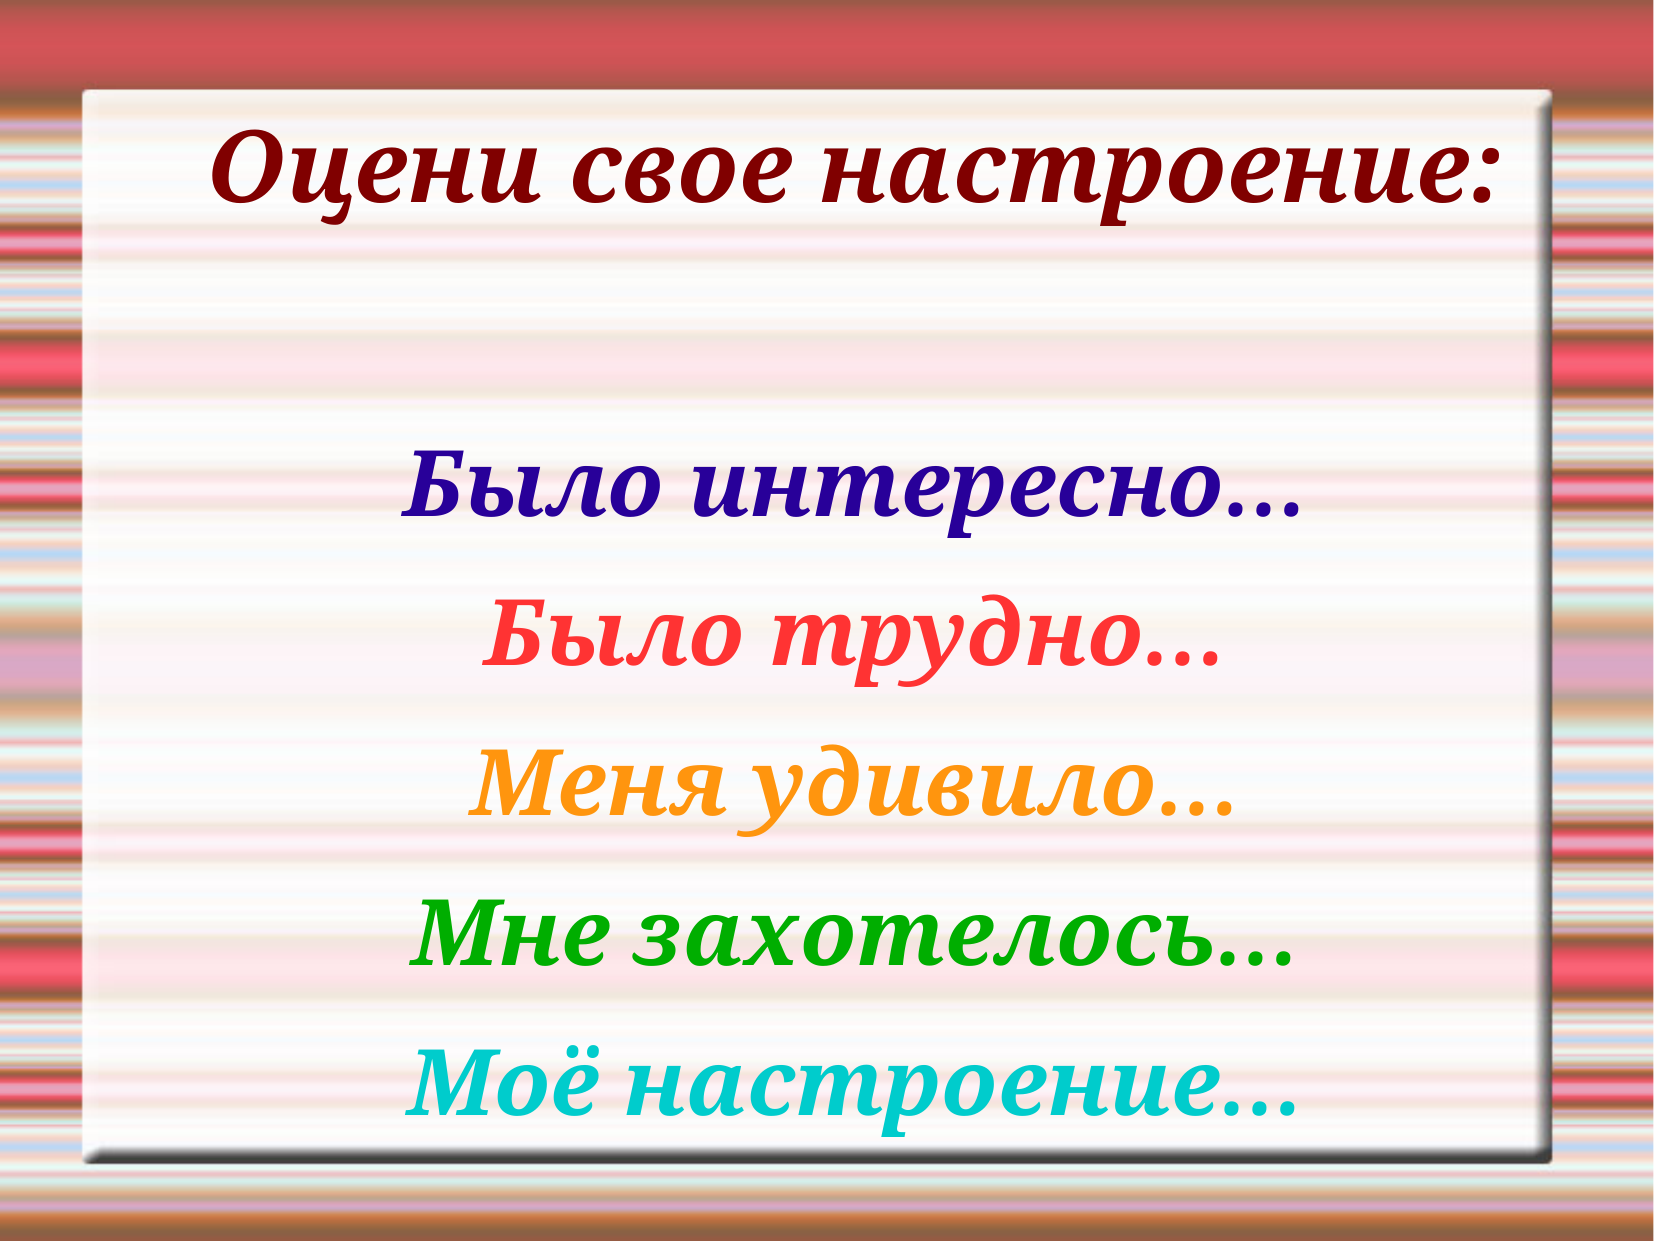

Оцени свое настроение:
Было интересно…
Было трудно…
Меня удивило…
Мне захотелось…
Моё настроение…